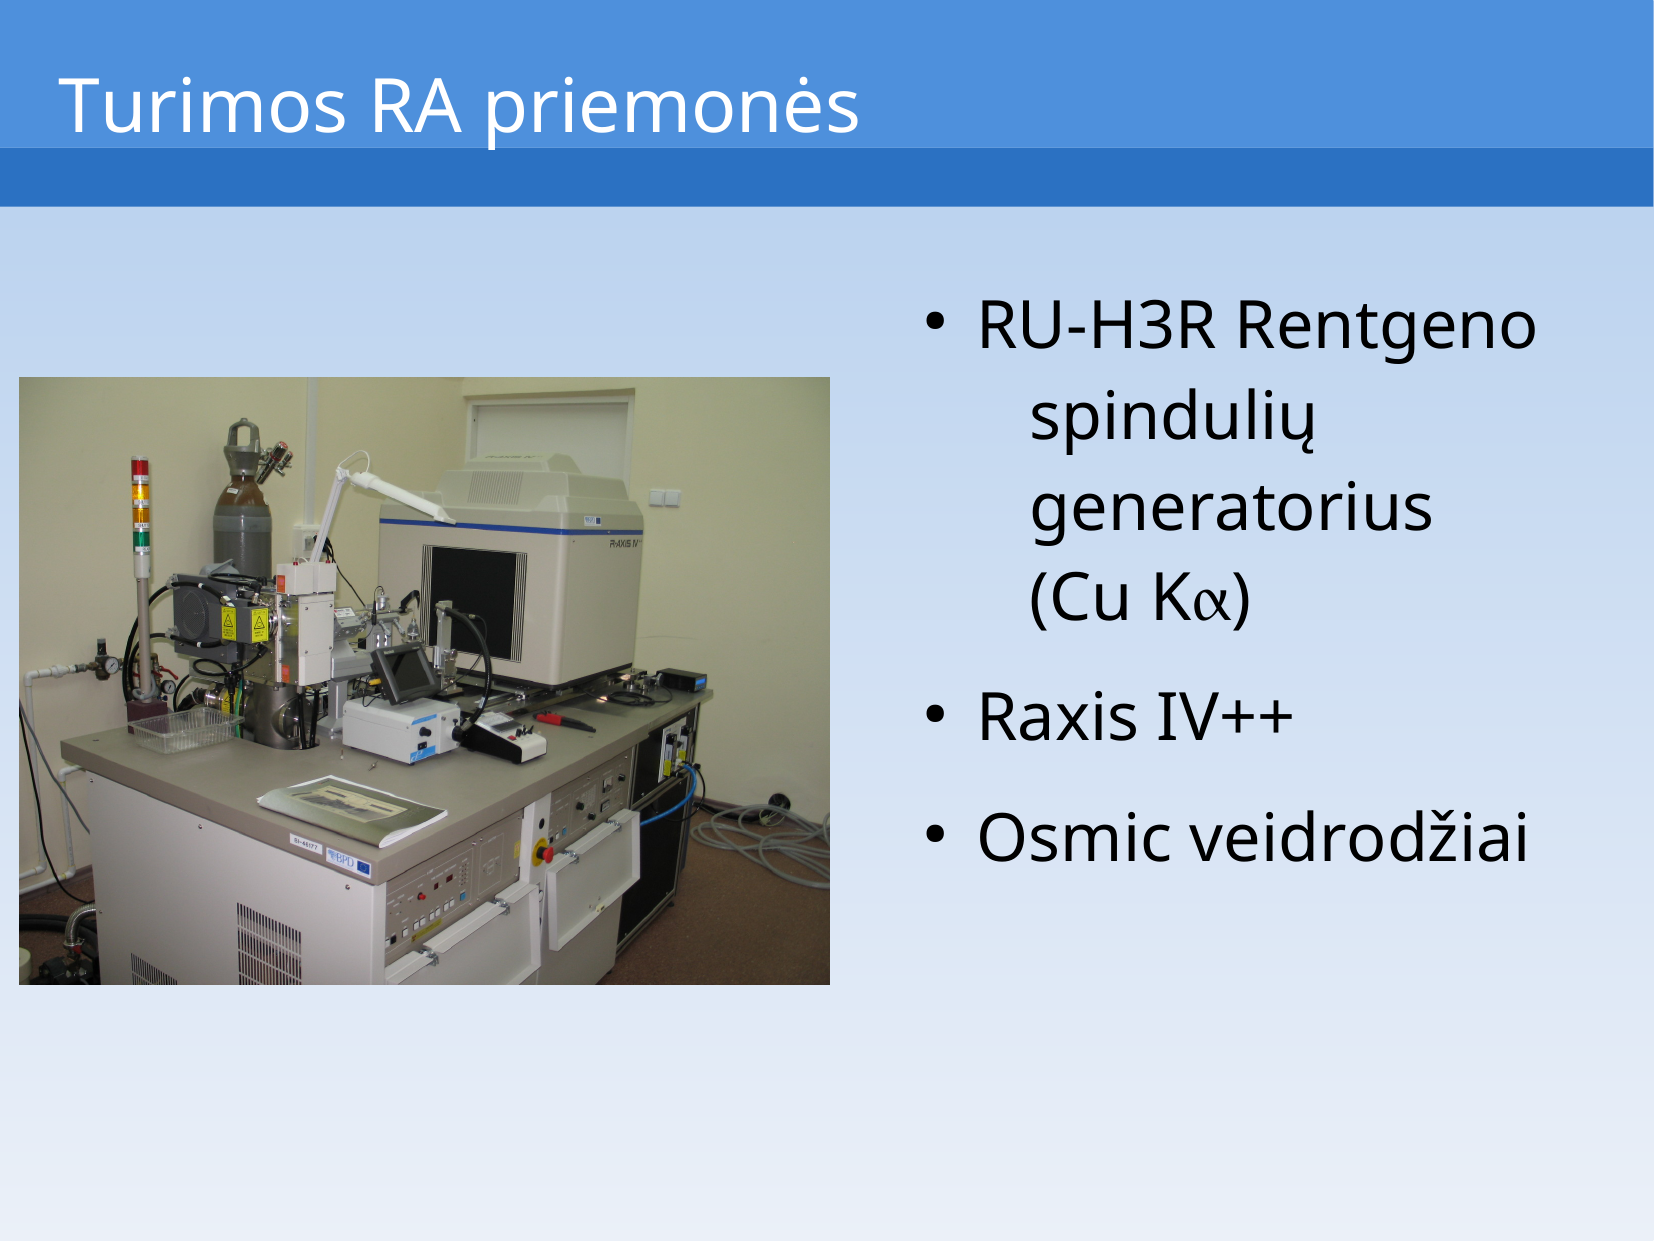

# Turimos RA priemonės
RU-H3R Rentgeno spindulių generatorius
(Cu K)
Raxis IV++
Osmic veidrodžiai